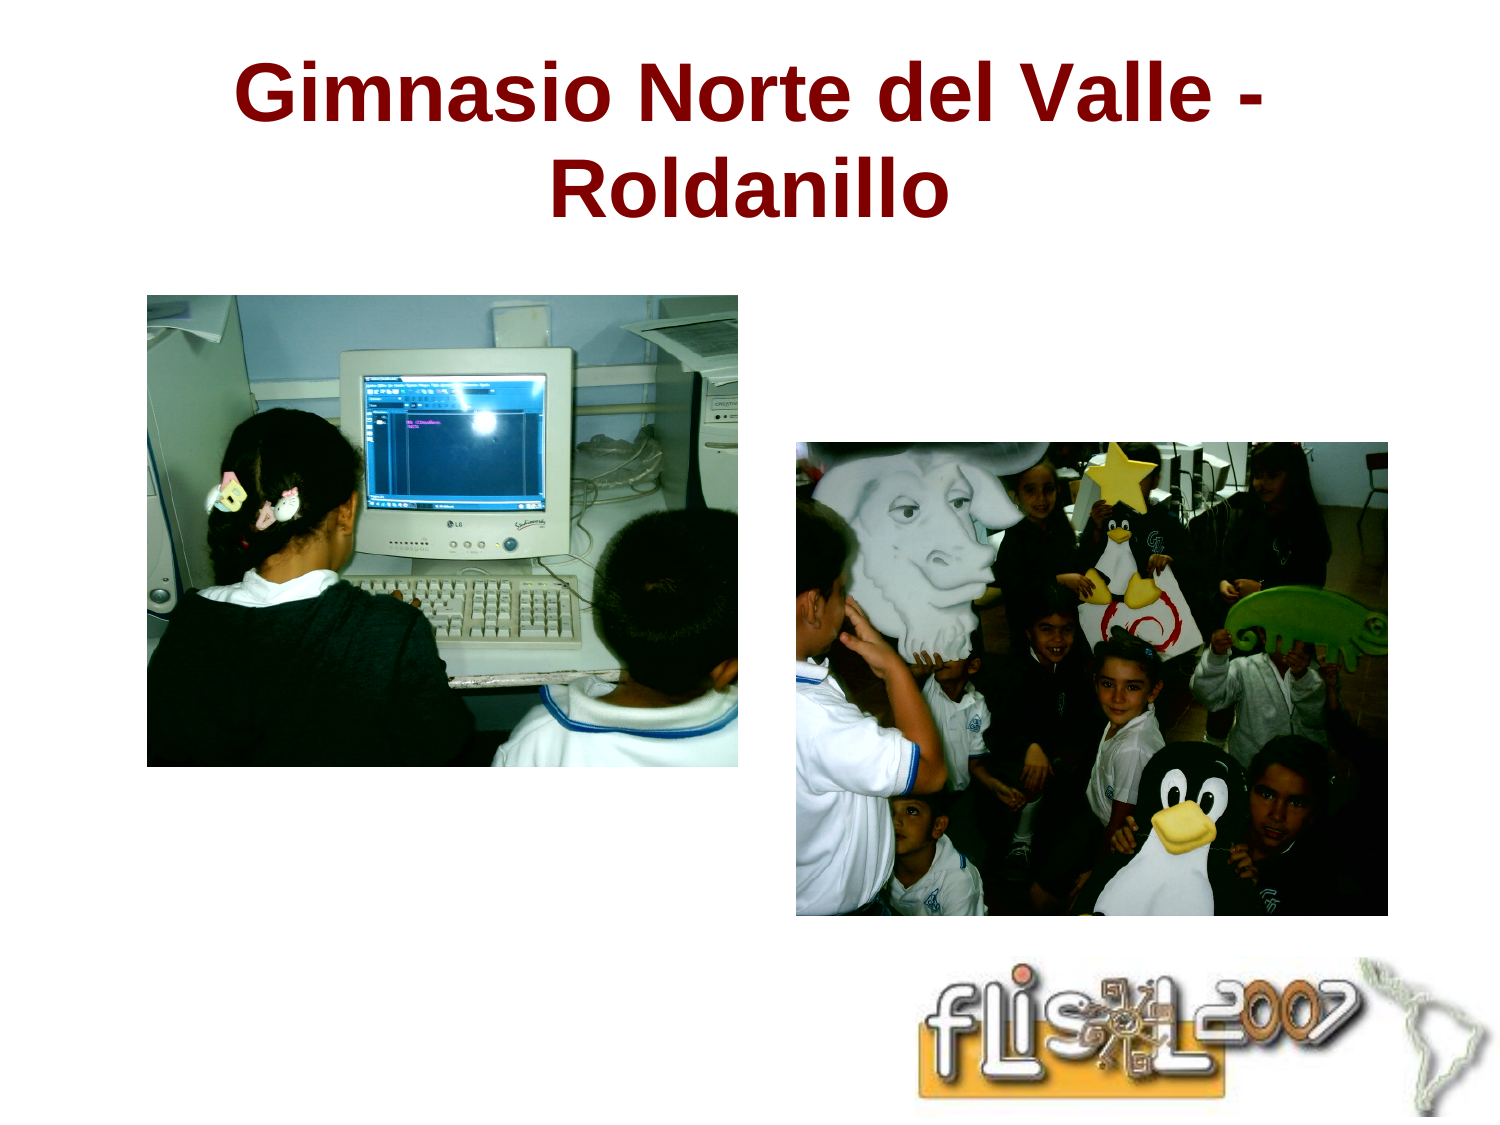

# Gimnasio Norte del Valle - Roldanillo